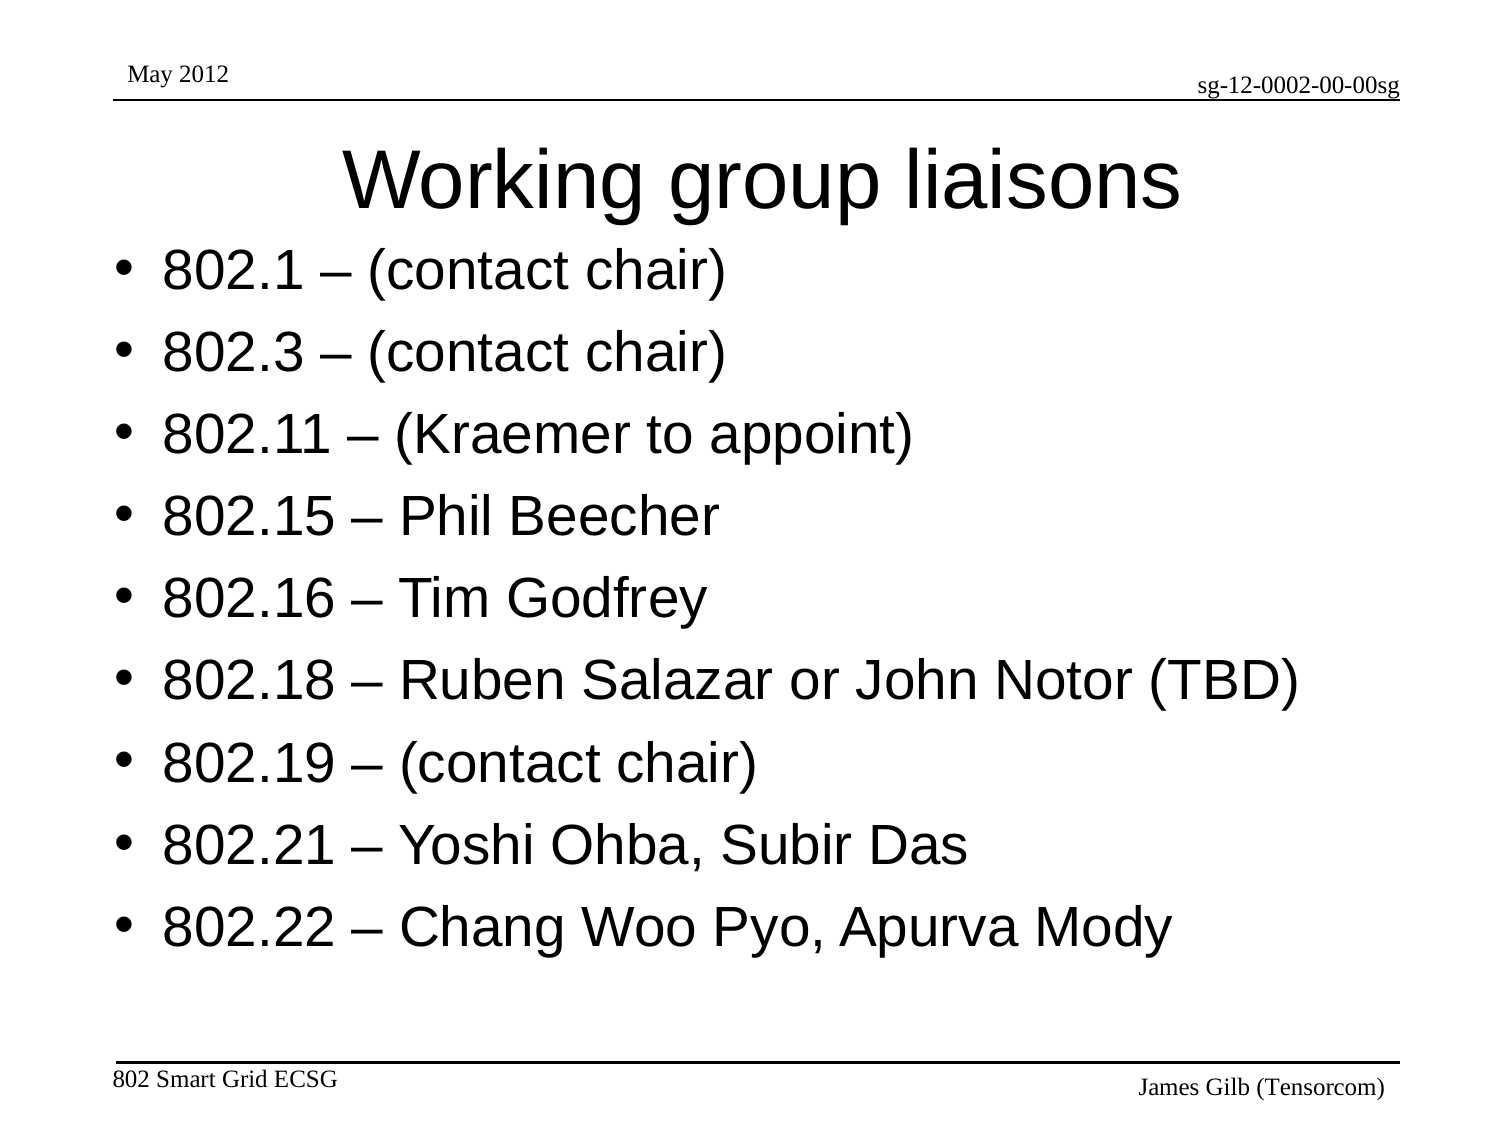

# Working group liaisons
802.1 – (contact chair)
802.3 – (contact chair)
802.11 – (Kraemer to appoint)
802.15 – Phil Beecher
802.16 – Tim Godfrey
802.18 – Ruben Salazar or John Notor (TBD)
802.19 – (contact chair)
802.21 – Yoshi Ohba, Subir Das
802.22 – Chang Woo Pyo, Apurva Mody